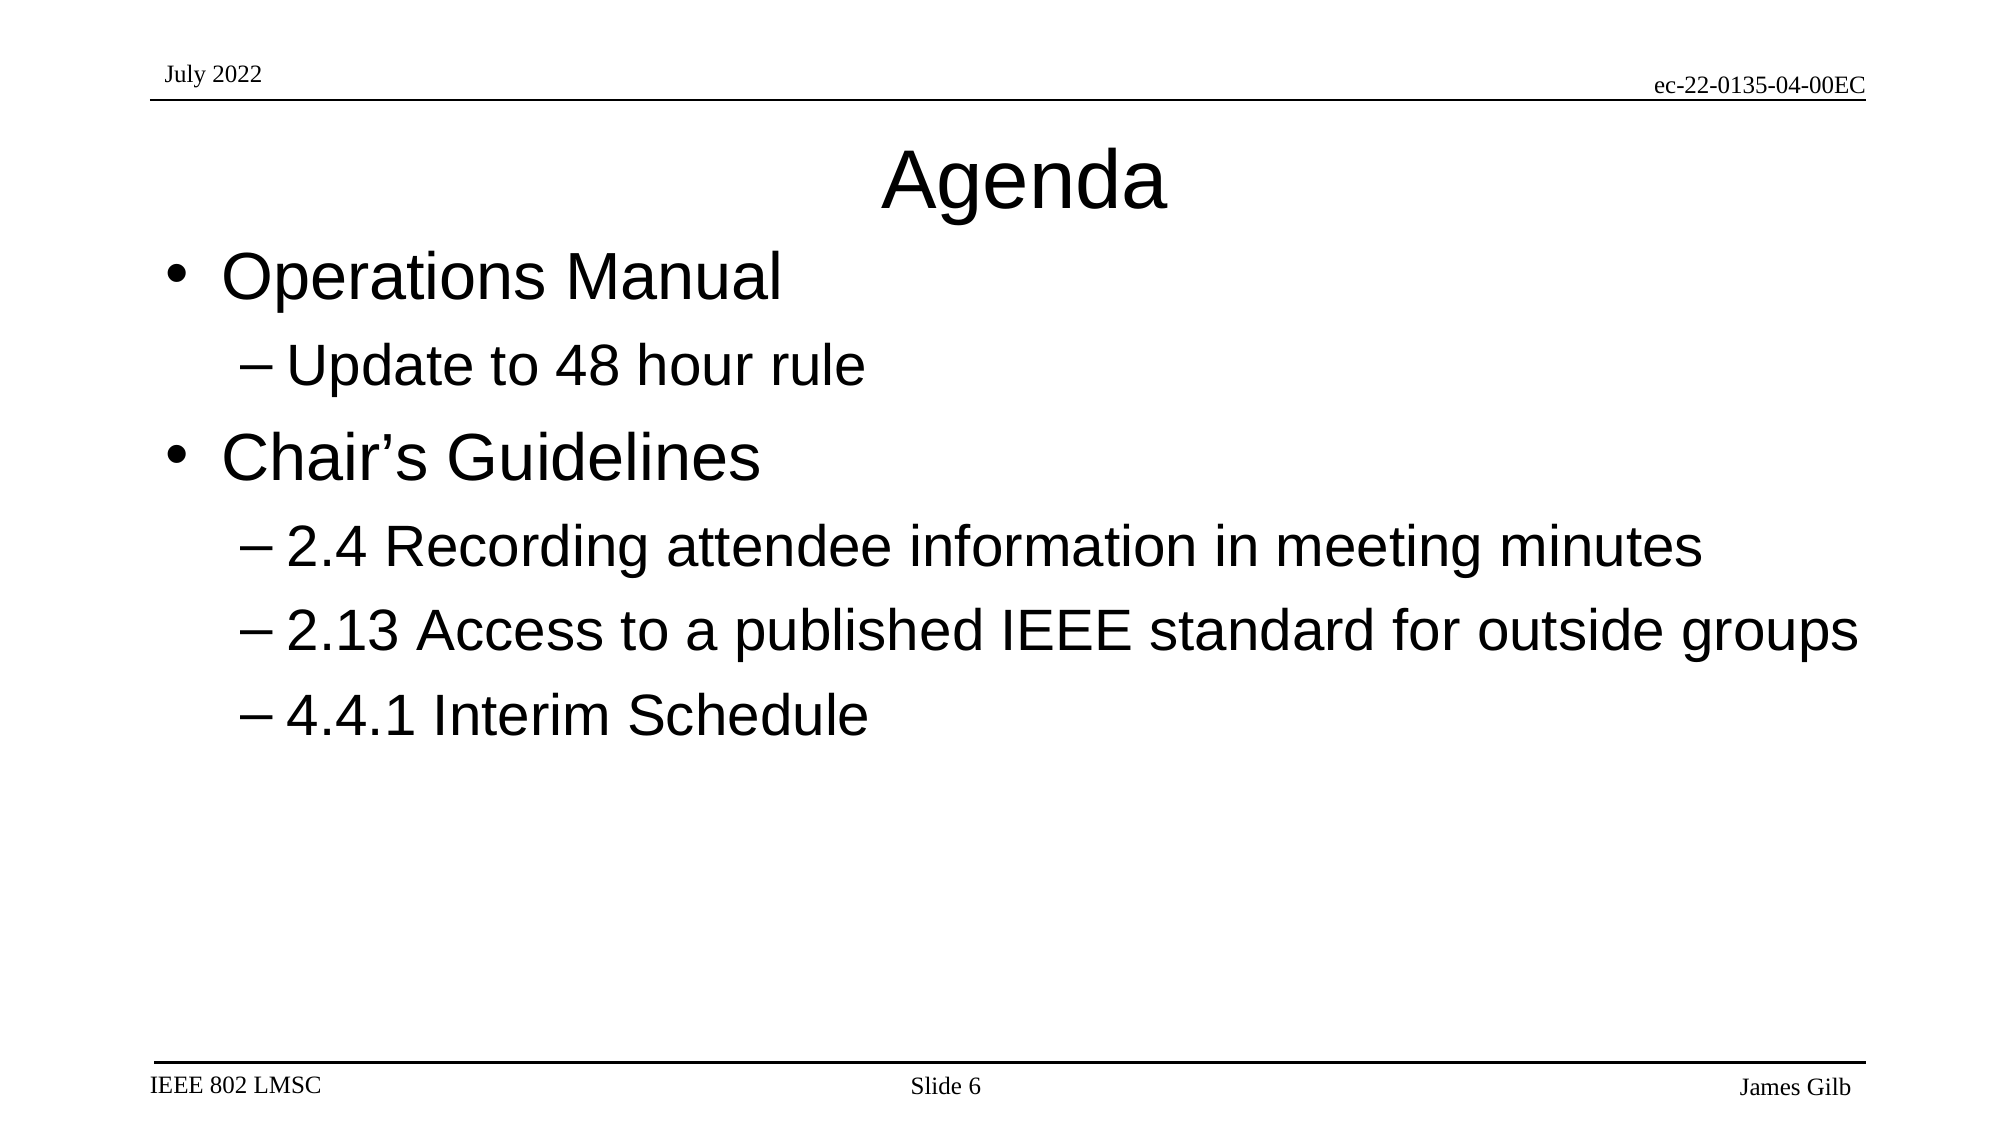

# Agenda
Operations Manual
Update to 48 hour rule
Chair’s Guidelines
2.4 Recording attendee information in meeting minutes
2.13 Access to a published IEEE standard for outside groups
4.4.1 Interim Schedule
6